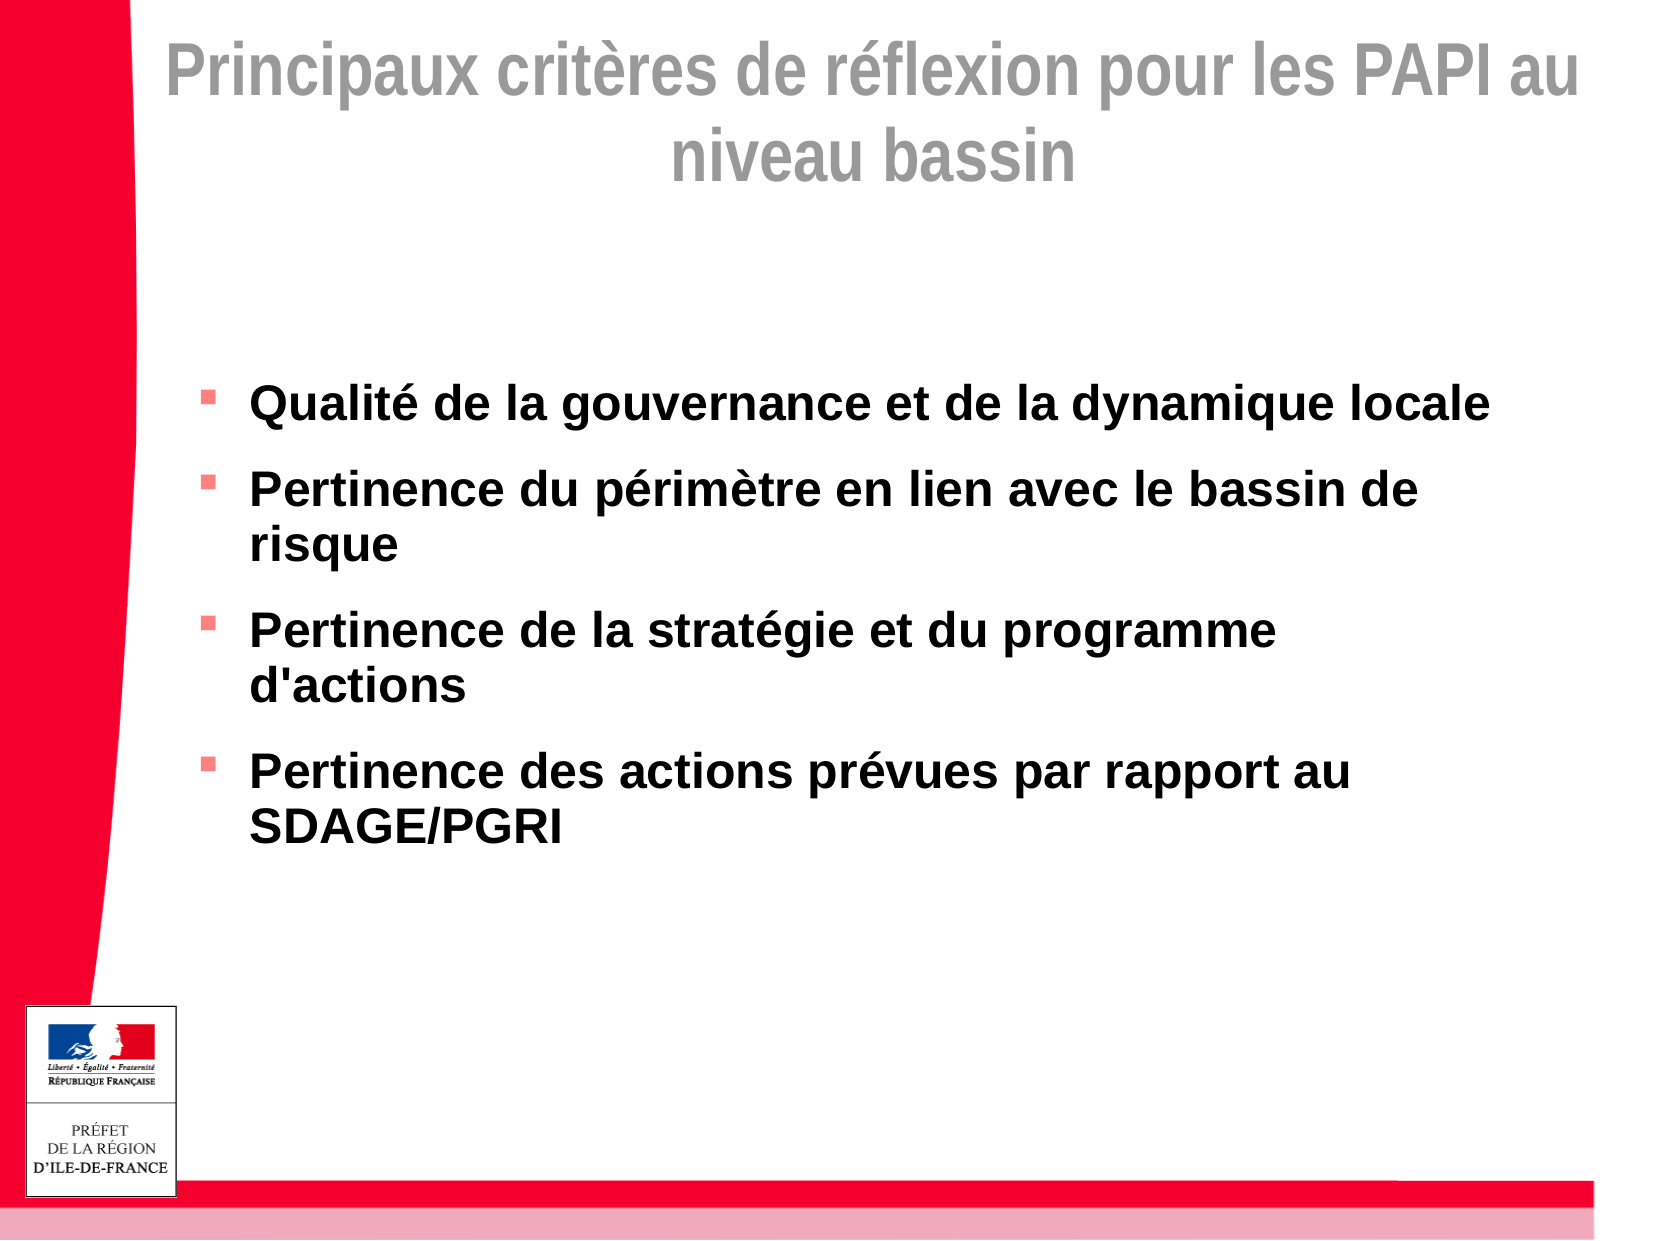

# Principaux critères de réflexion pour les PAPI au niveau bassin
Qualité de la gouvernance et de la dynamique locale
Pertinence du périmètre en lien avec le bassin de risque
Pertinence de la stratégie et du programme d'actions
Pertinence des actions prévues par rapport au SDAGE/PGRI